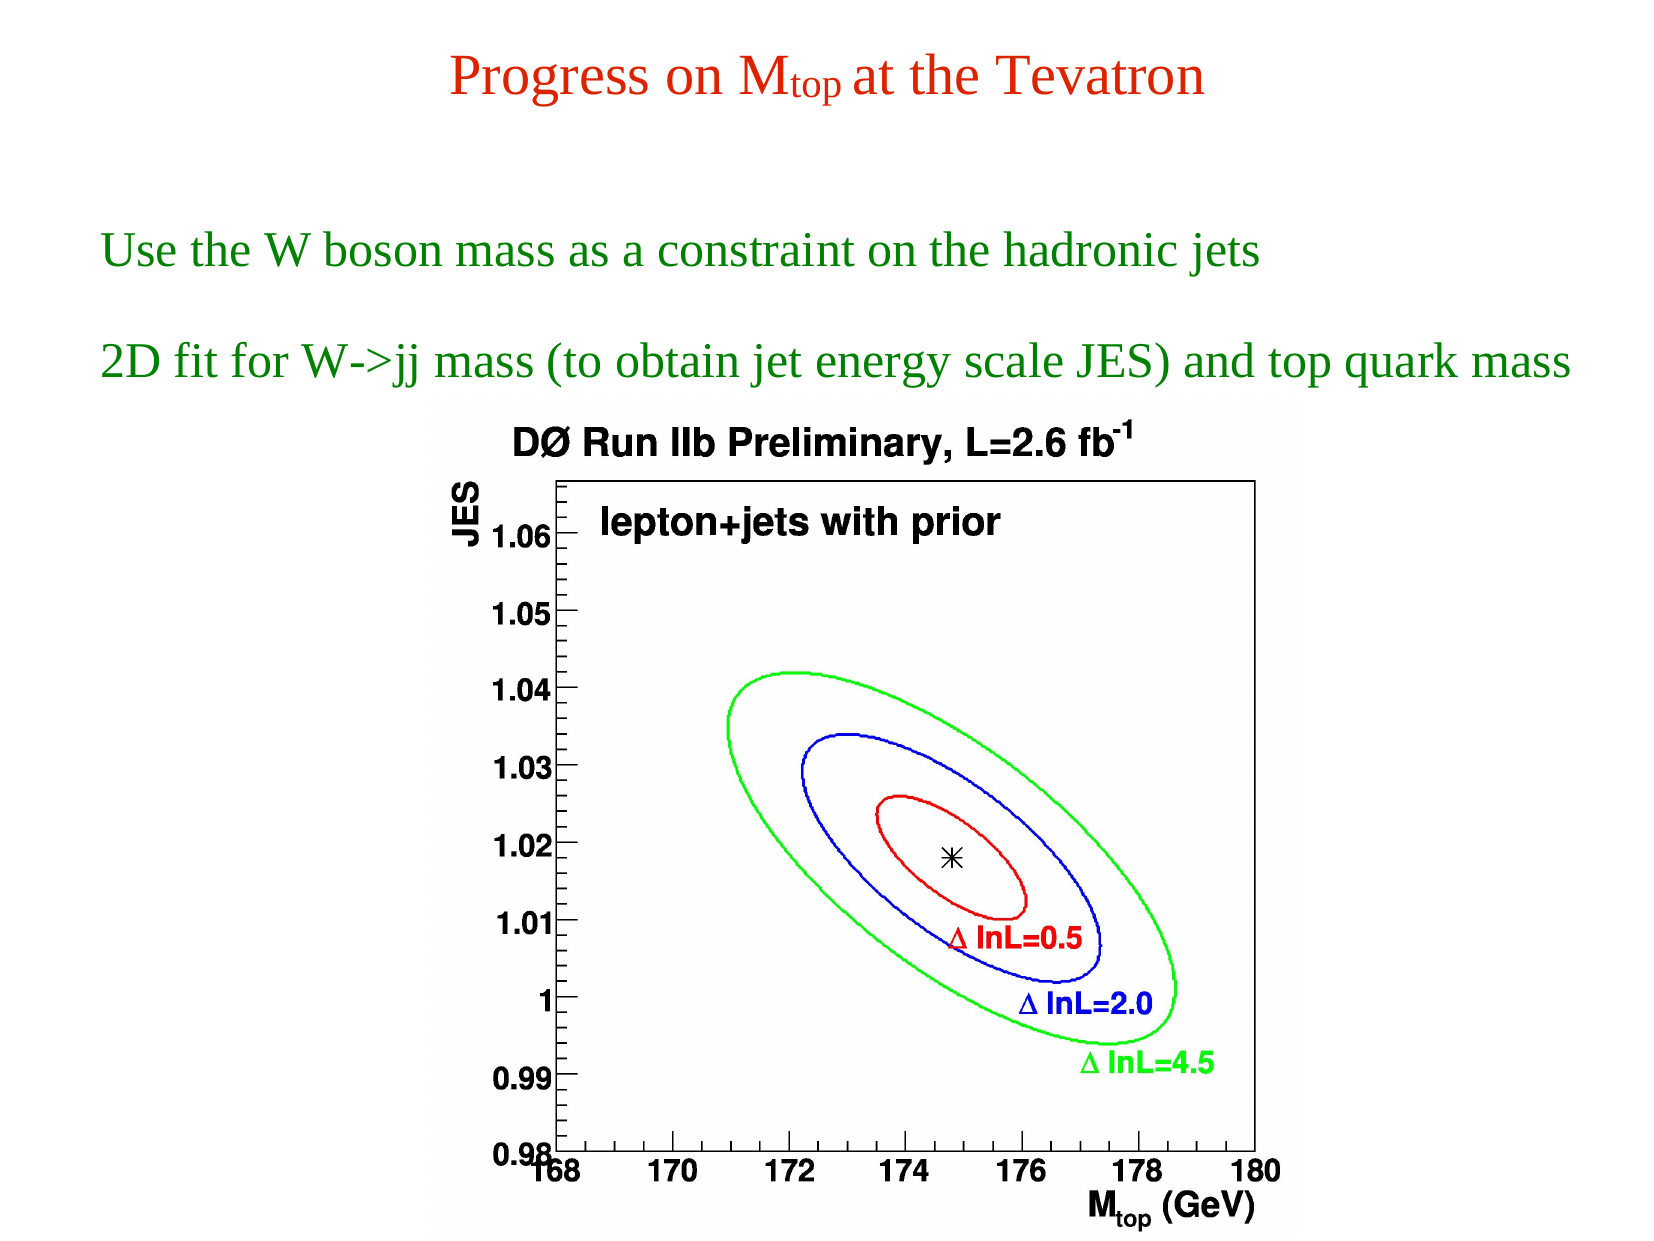

# Progress on Mtop at the Tevatron
Use the W boson mass as a constraint on the hadronic jets
2D fit for W->jj mass (to obtain jet energy scale JES) and top quark mass